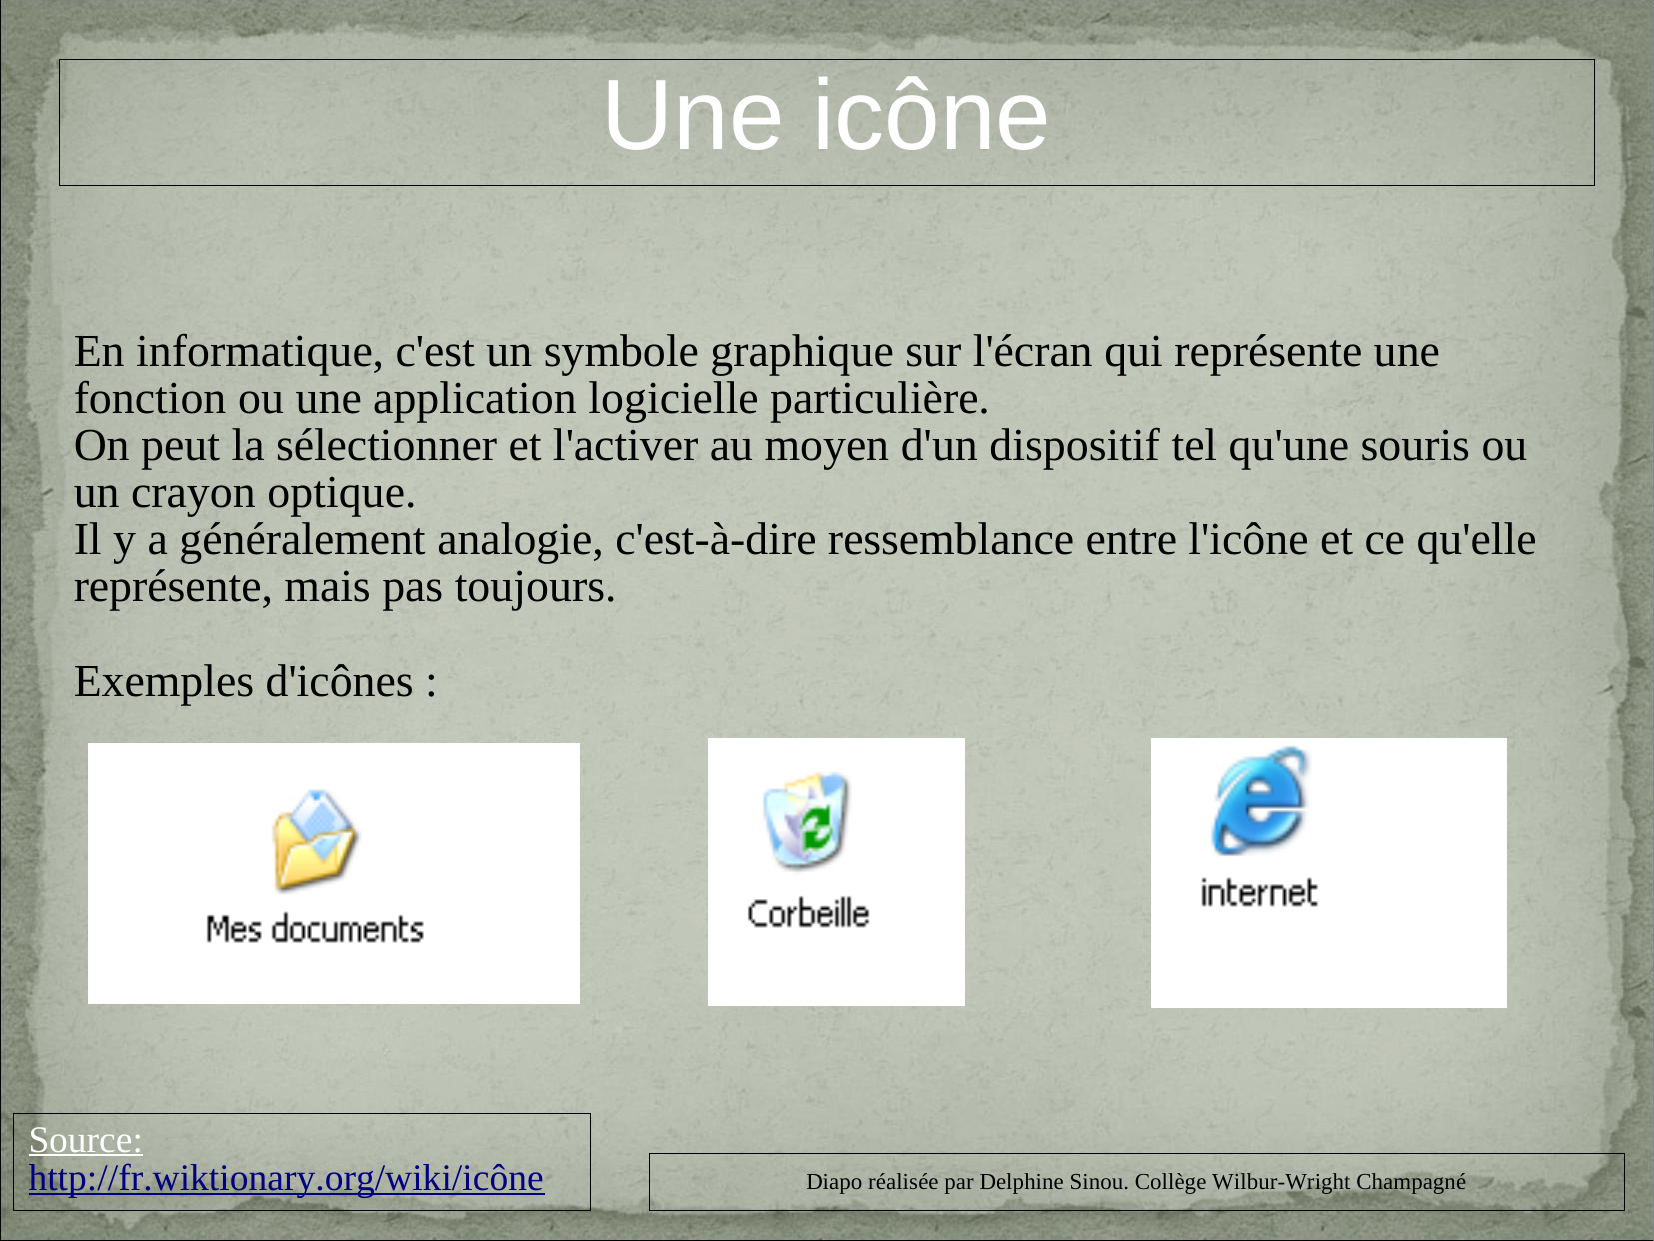

Une icône
En informatique, c'est un symbole graphique sur l'écran qui représente une fonction ou une application logicielle particulière.
On peut la sélectionner et l'activer au moyen d'un dispositif tel qu'une souris ou un crayon optique.
Il y a généralement analogie, c'est-à-dire ressemblance entre l'icône et ce qu'elle représente, mais pas toujours.
Exemples d'icônes :
Source:
http://fr.wiktionary.org/wiki/icône
Diapo réalisée par Delphine Sinou. Collège Wilbur-Wright Champagné